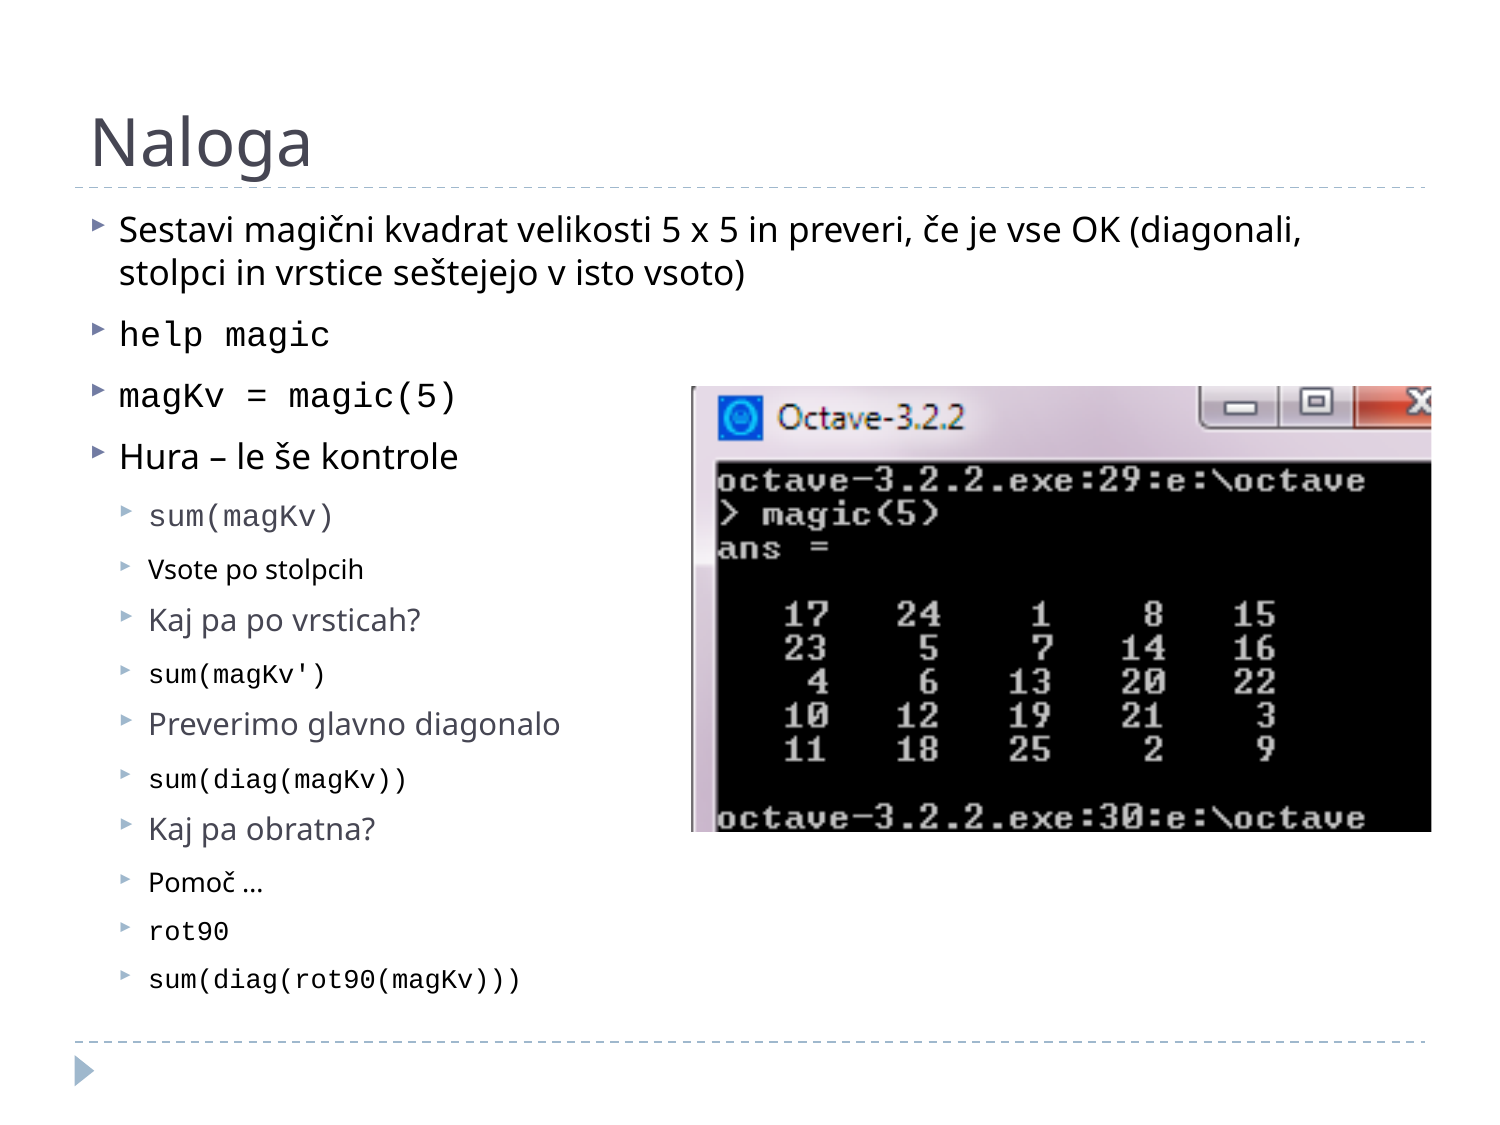

# Naloga
Sestavi magični kvadrat velikosti 5 x 5 in preveri, če je vse OK (diagonali, stolpci in vrstice seštejejo v isto vsoto)
help magic
magKv = magic(5)
Hura – le še kontrole
sum(magKv)
Vsote po stolpcih
Kaj pa po vrsticah?
sum(magKv')
Preverimo glavno diagonalo
sum(diag(magKv))
Kaj pa obratna?
Pomoč …
rot90
sum(diag(rot90(magKv)))